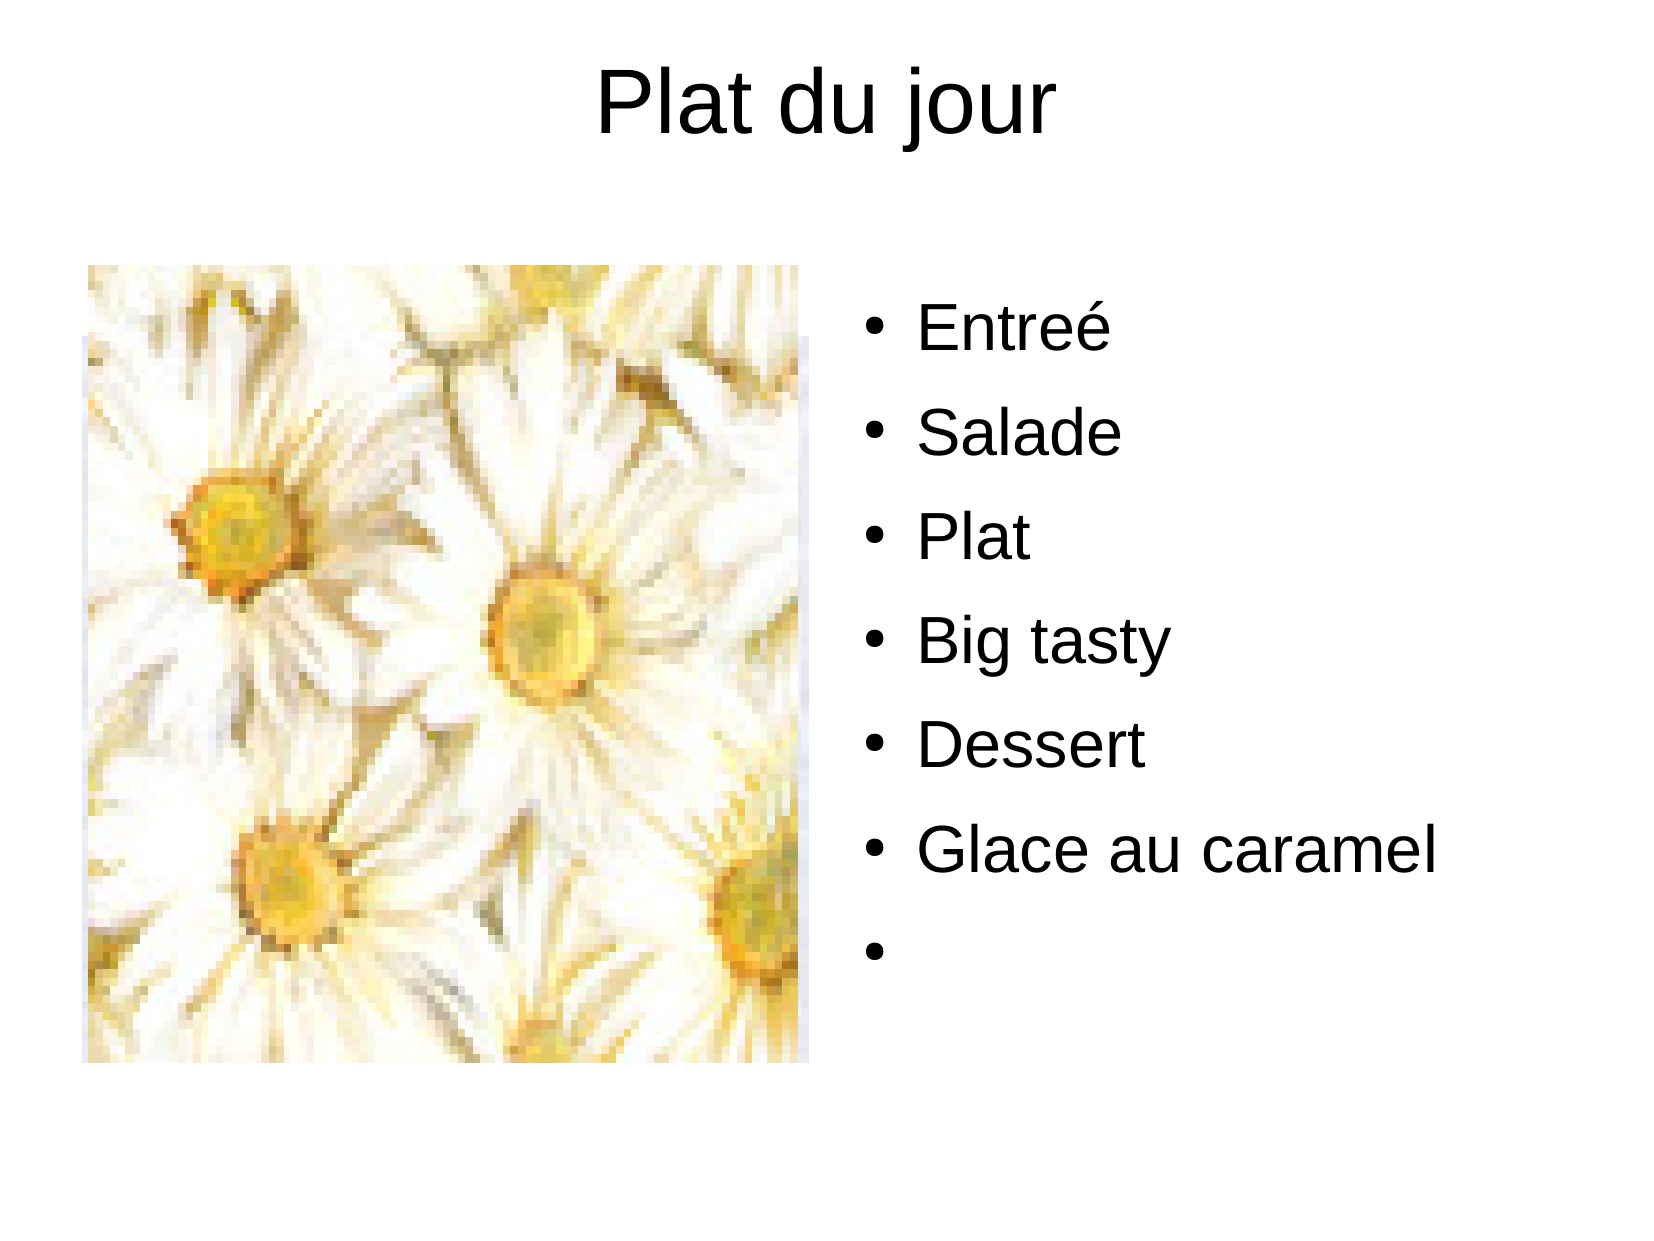

# Plat du jour
Entreé
Salade
Plat
Big tasty
Dessert
Glace au caramel